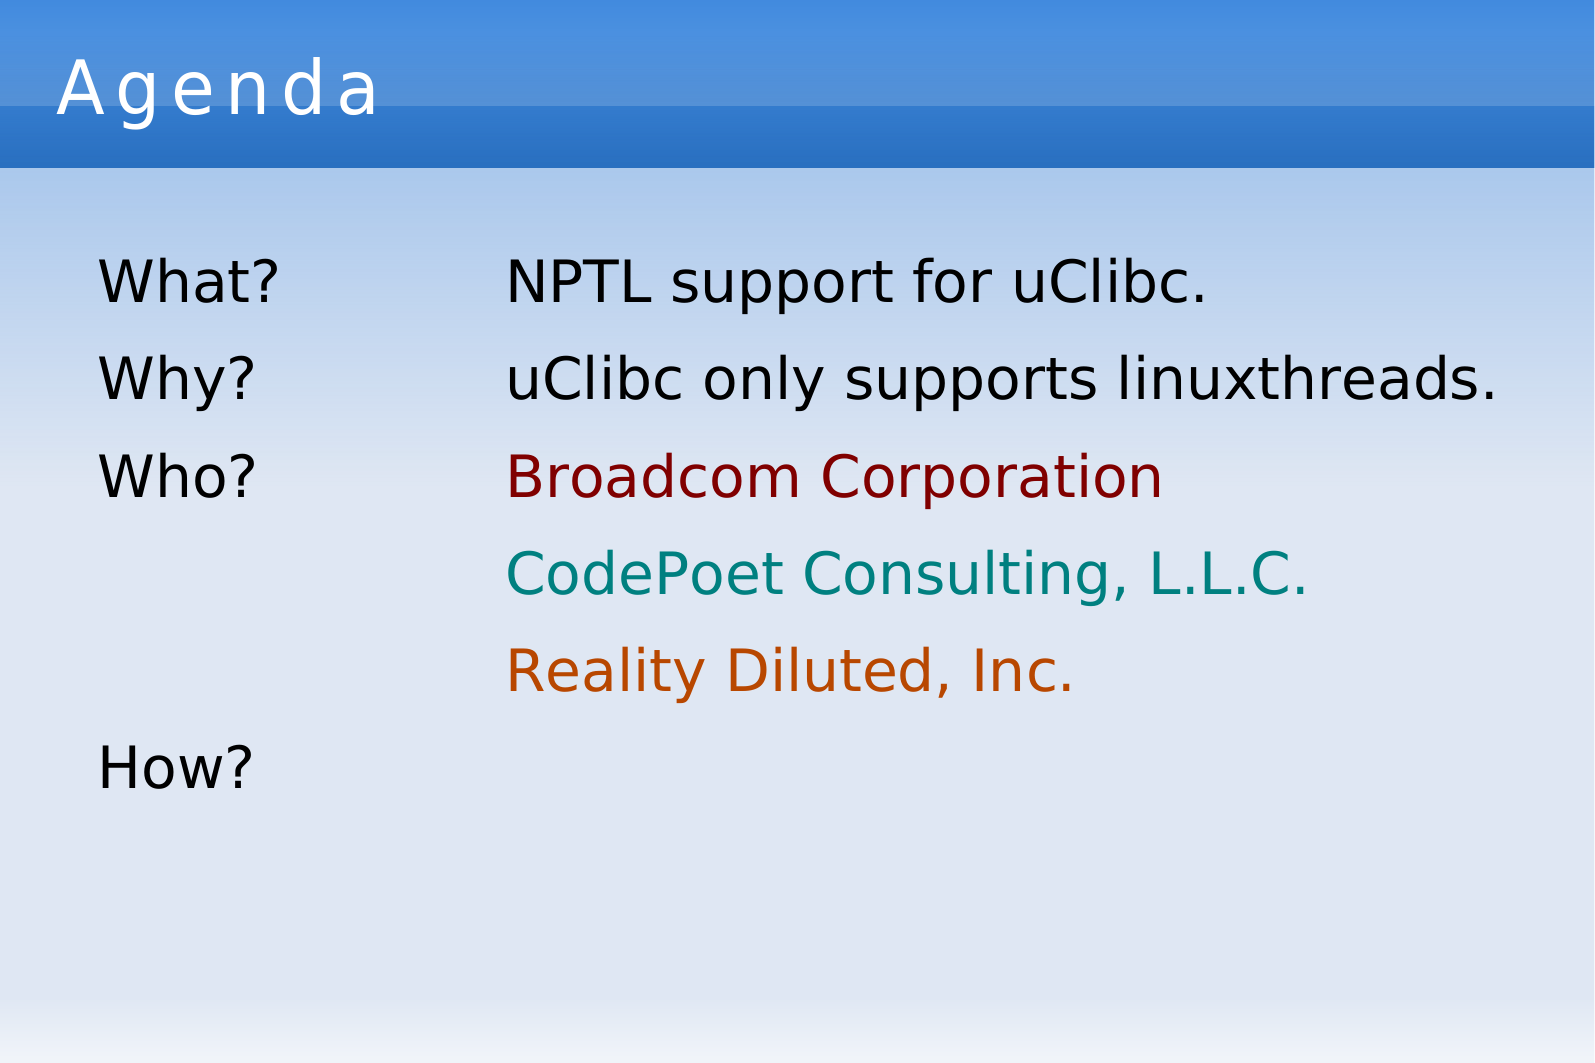

# Agenda
What?
Why?
Who?
How?
NPTL support for uClibc.
uClibc only supports linuxthreads.
Broadcom Corporation
CodePoet Consulting, L.L.C.
Reality Diluted, Inc.